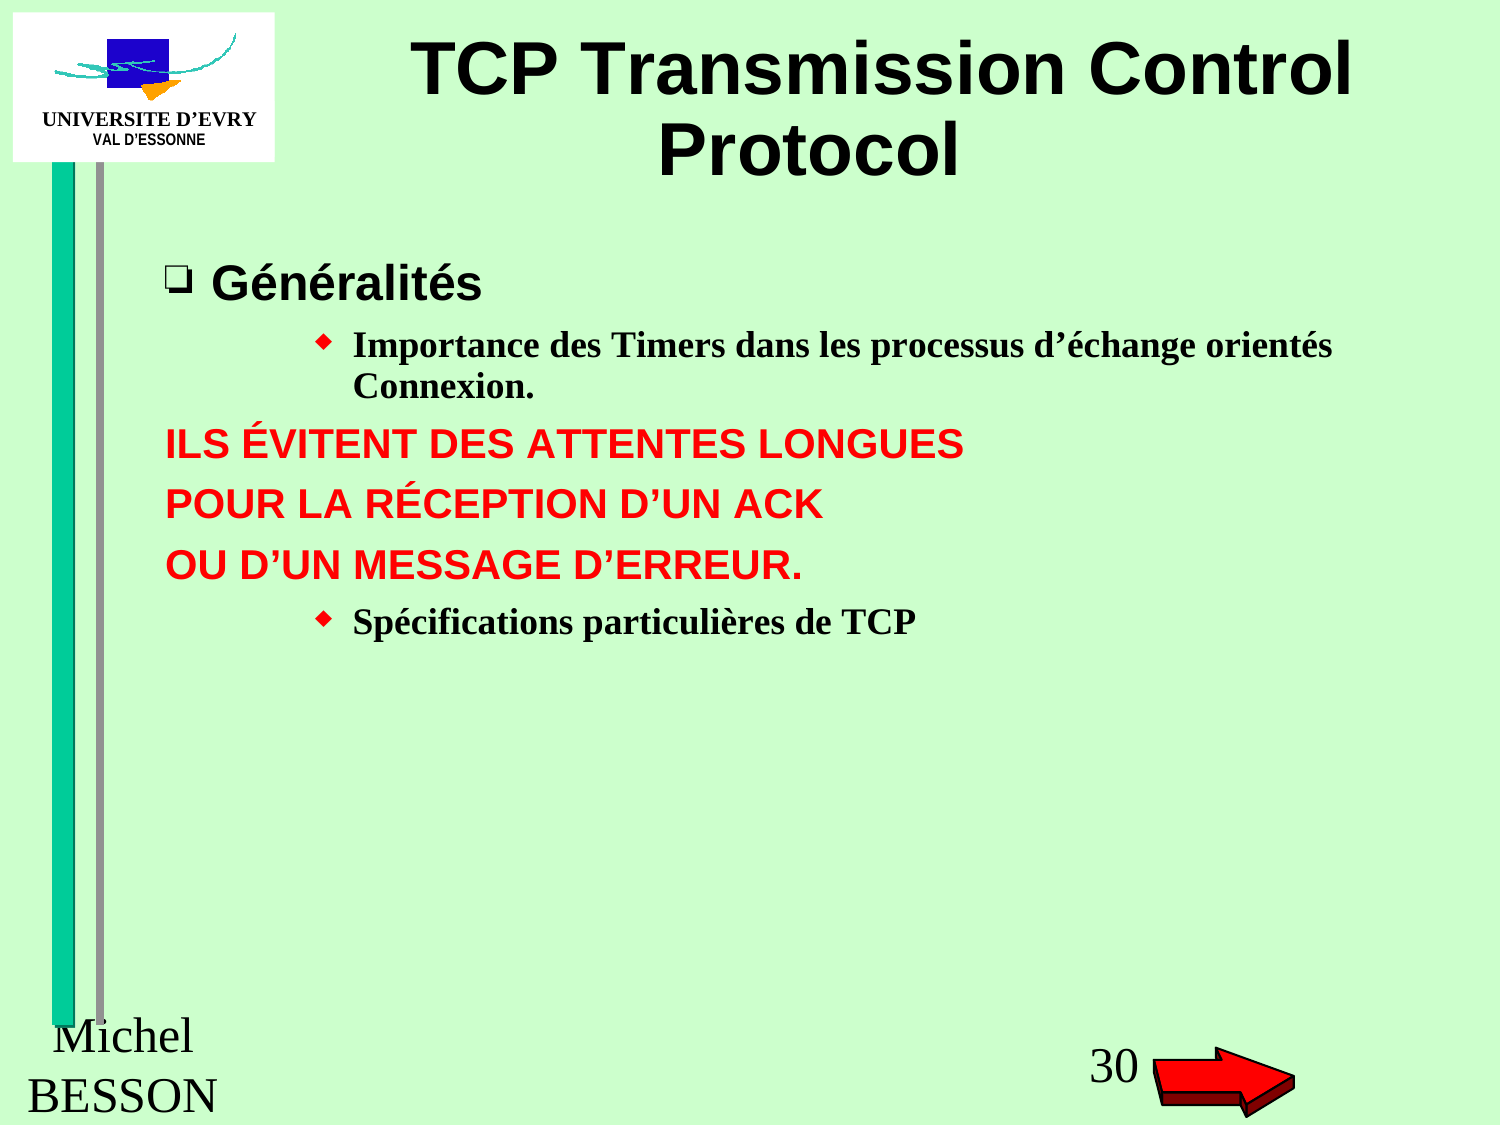

# TCP Transmission Control Protocol
Généralités
Importance des Timers dans les processus d’échange orientés Connexion.
ILS ÉVITENT DES ATTENTES LONGUES
POUR LA RÉCEPTION D’UN ACK
OU D’UN MESSAGE D’ERREUR.
Spécifications particulières de TCP
30